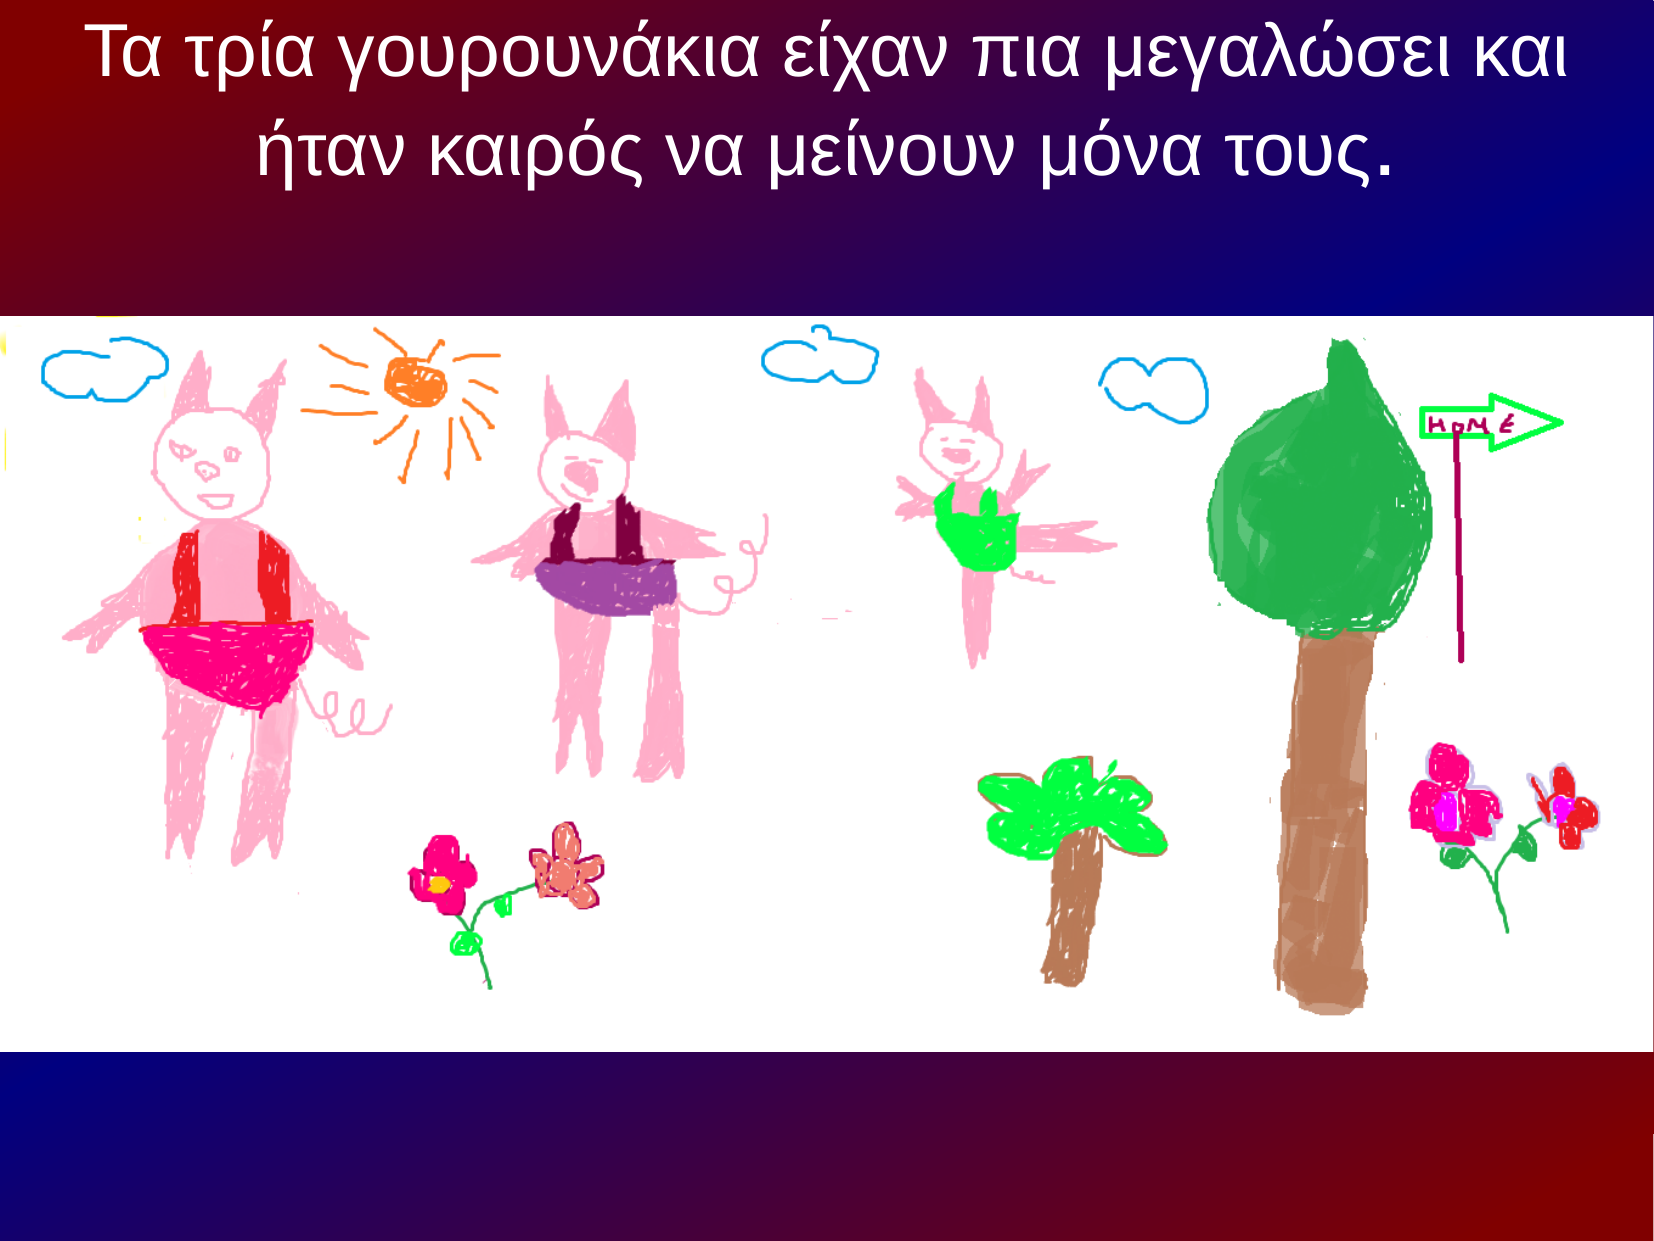

# Τα τρία γουρουνάκια είχαν πια μεγαλώσει και ήταν καιρός να μείνουν μόνα τους.